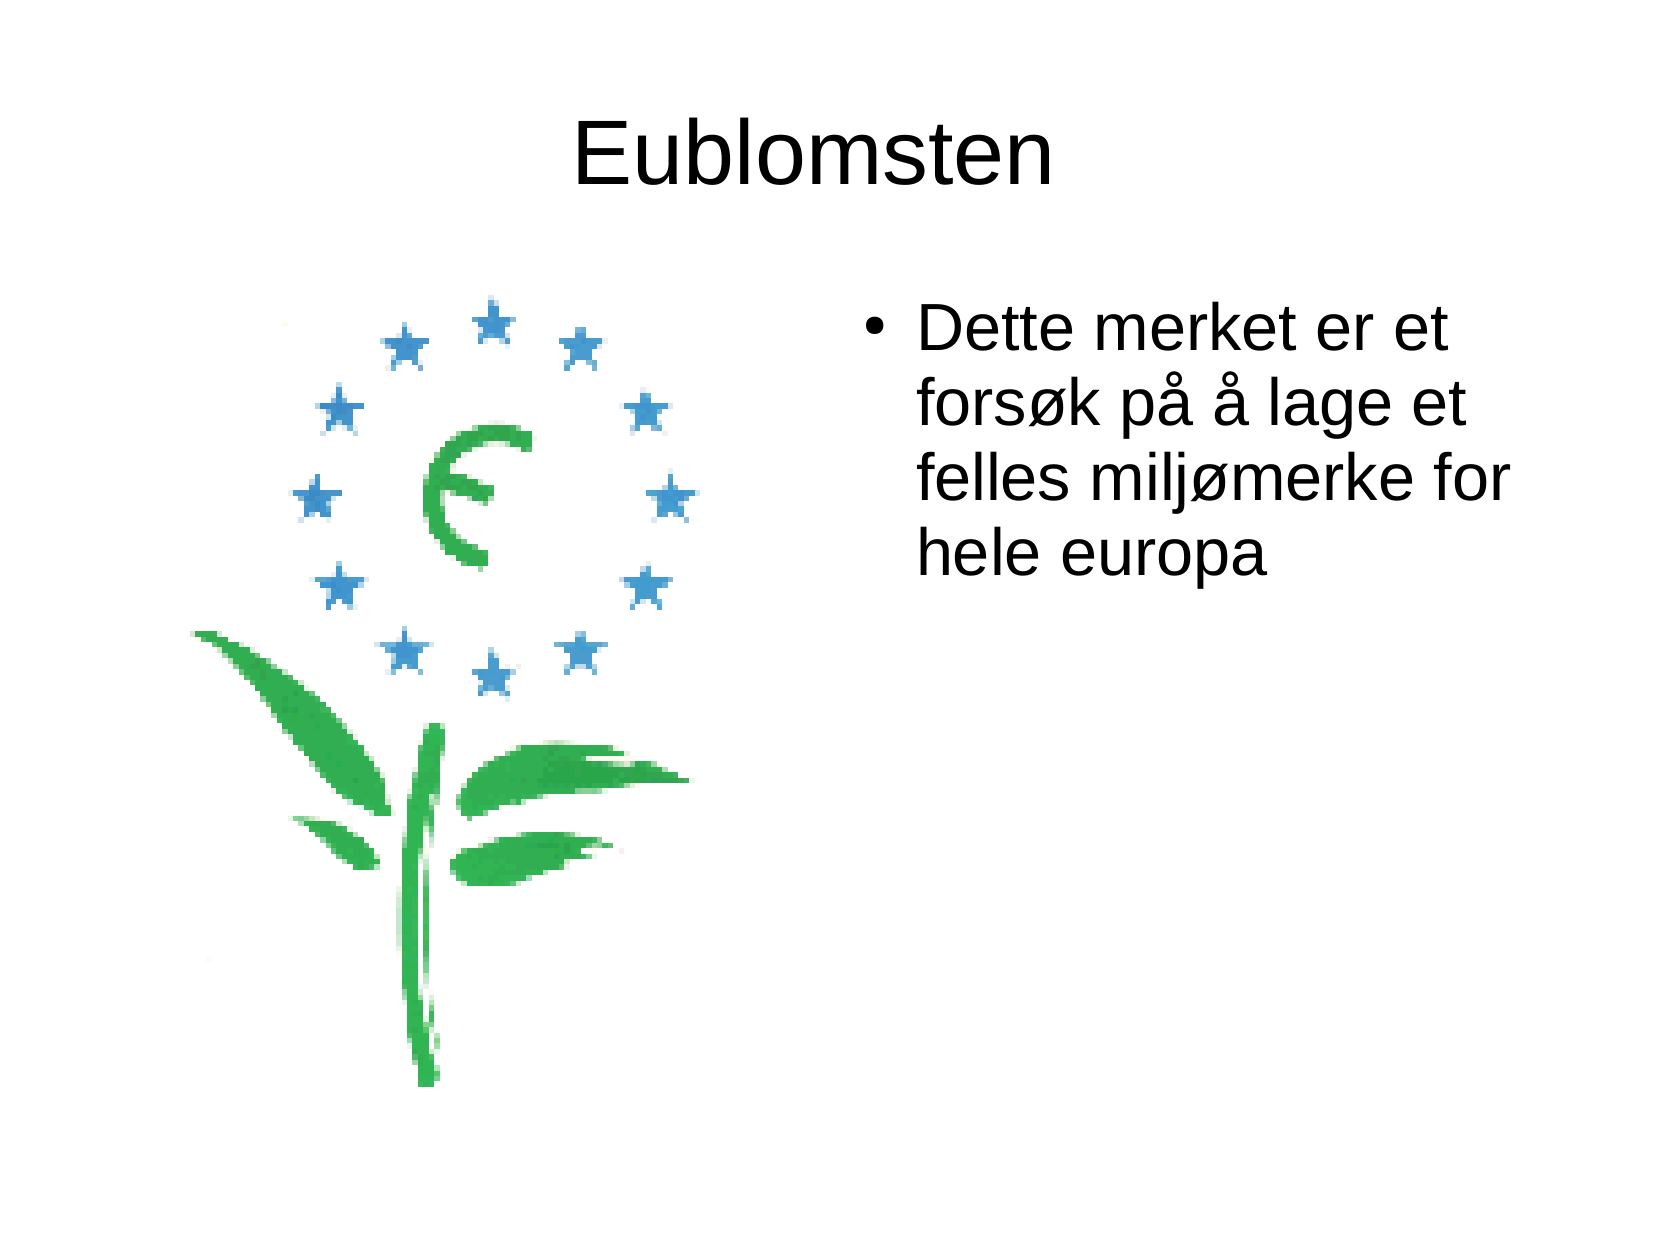

# Eublomsten
Dette merket er et forsøk på å lage et felles miljømerke for hele europa